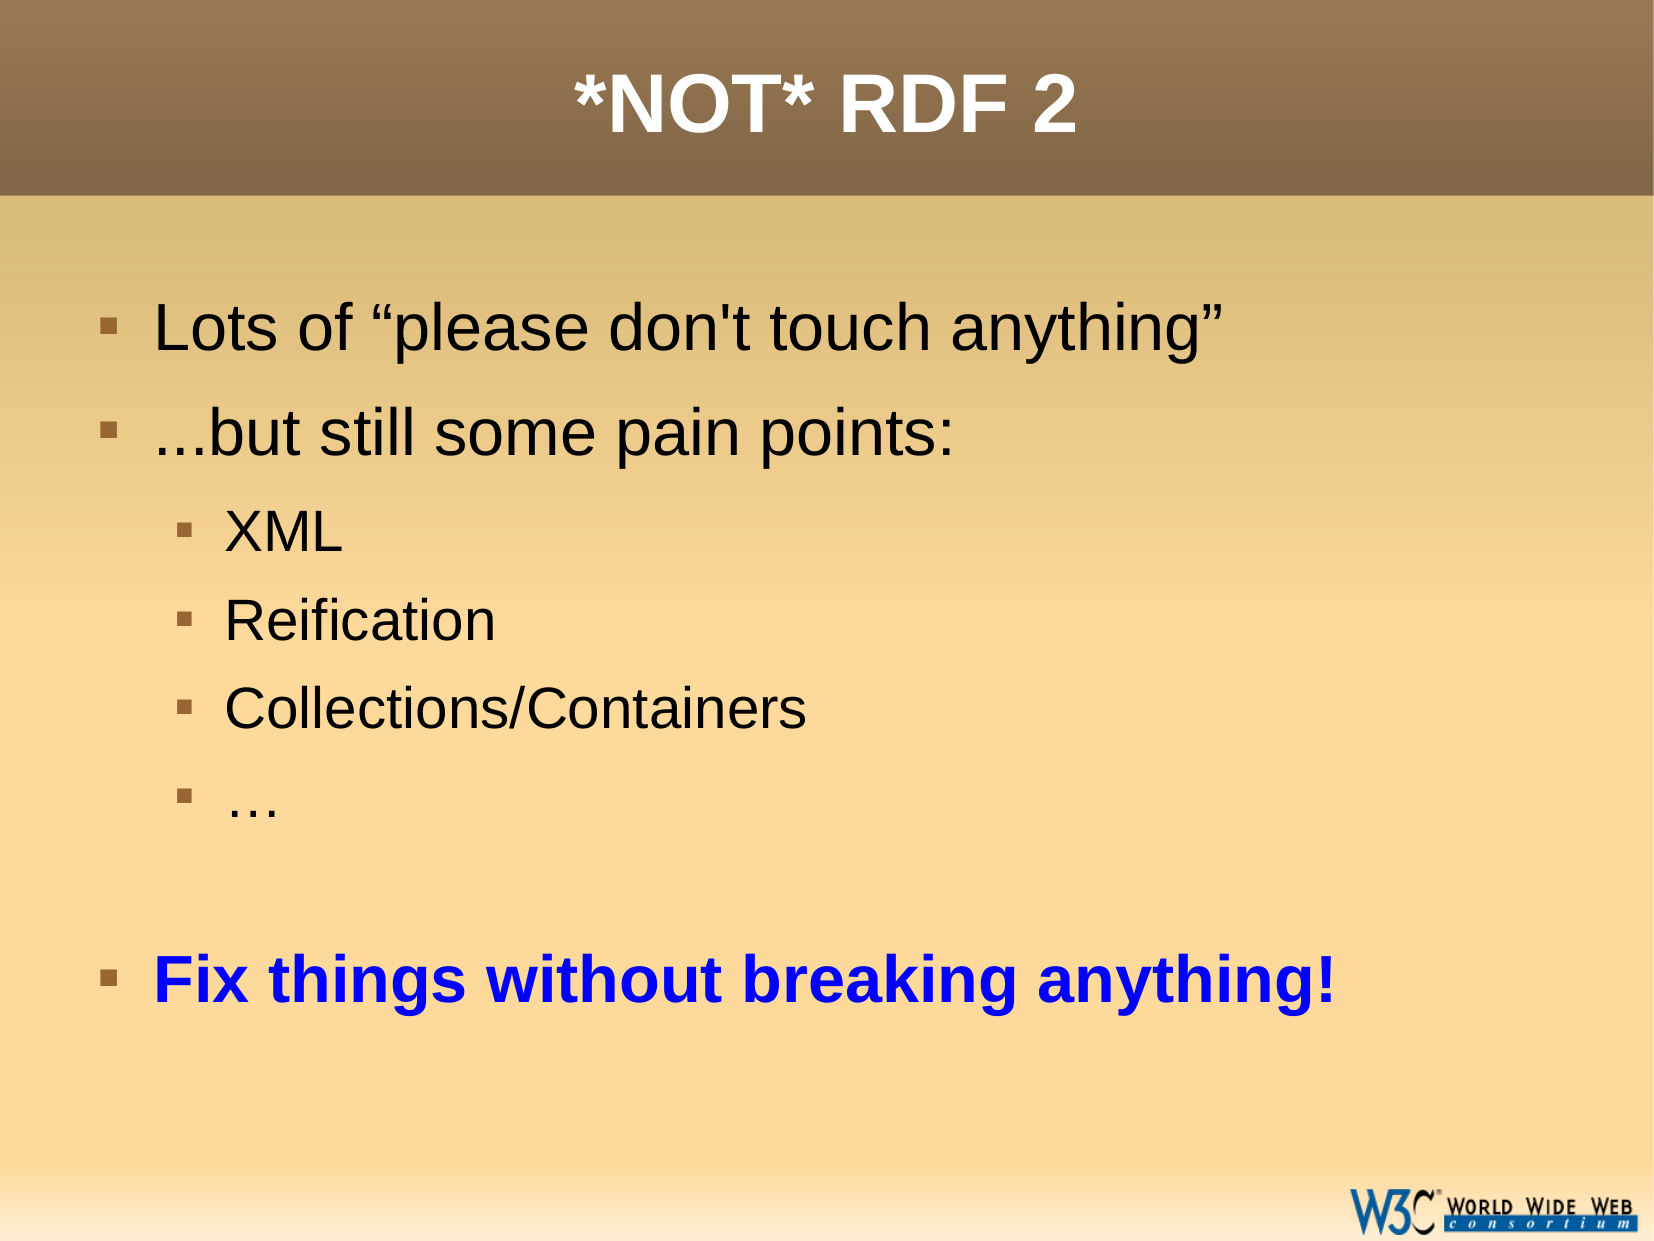

# *NOT* RDF 2
Lots of “please don't touch anything”
...but still some pain points:
XML
Reification
Collections/Containers
…
Fix things without breaking anything!